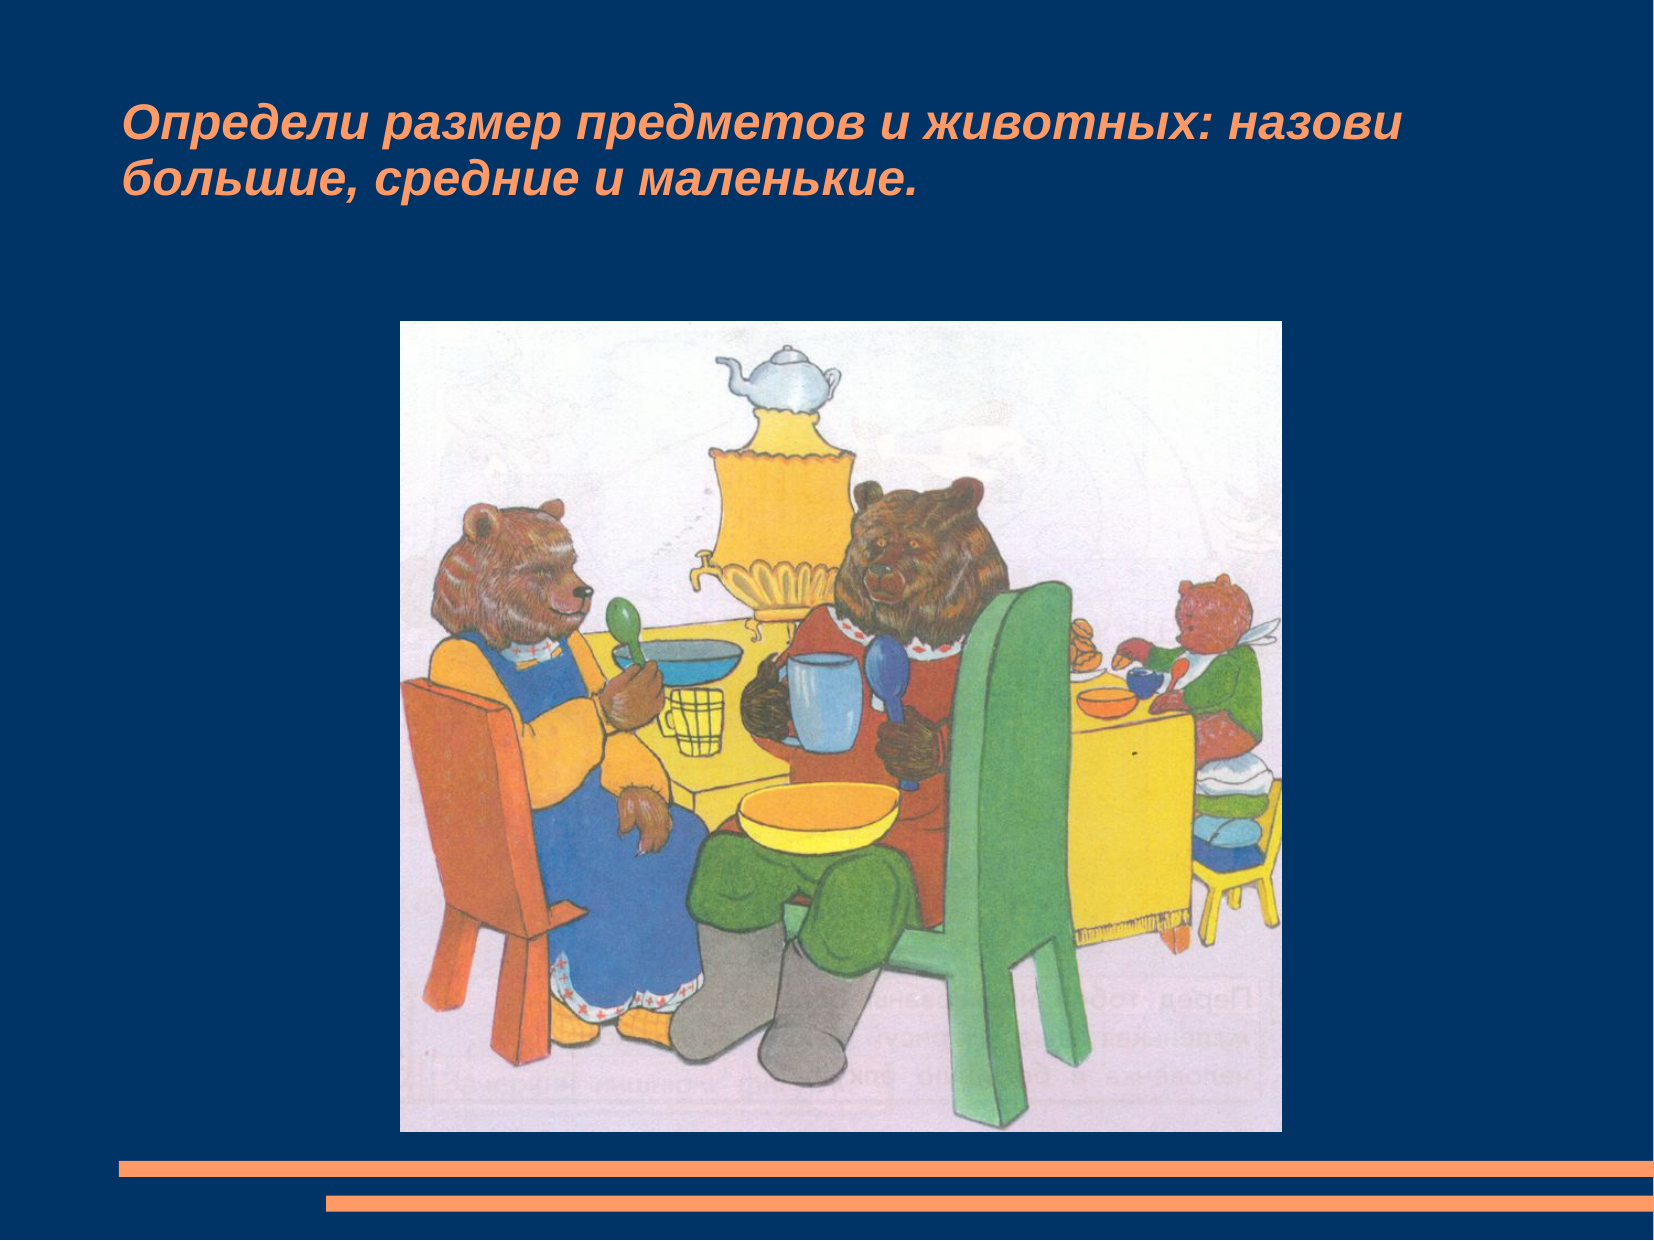

# Определи размер предметов и животных: назови большие, средние и маленькие.